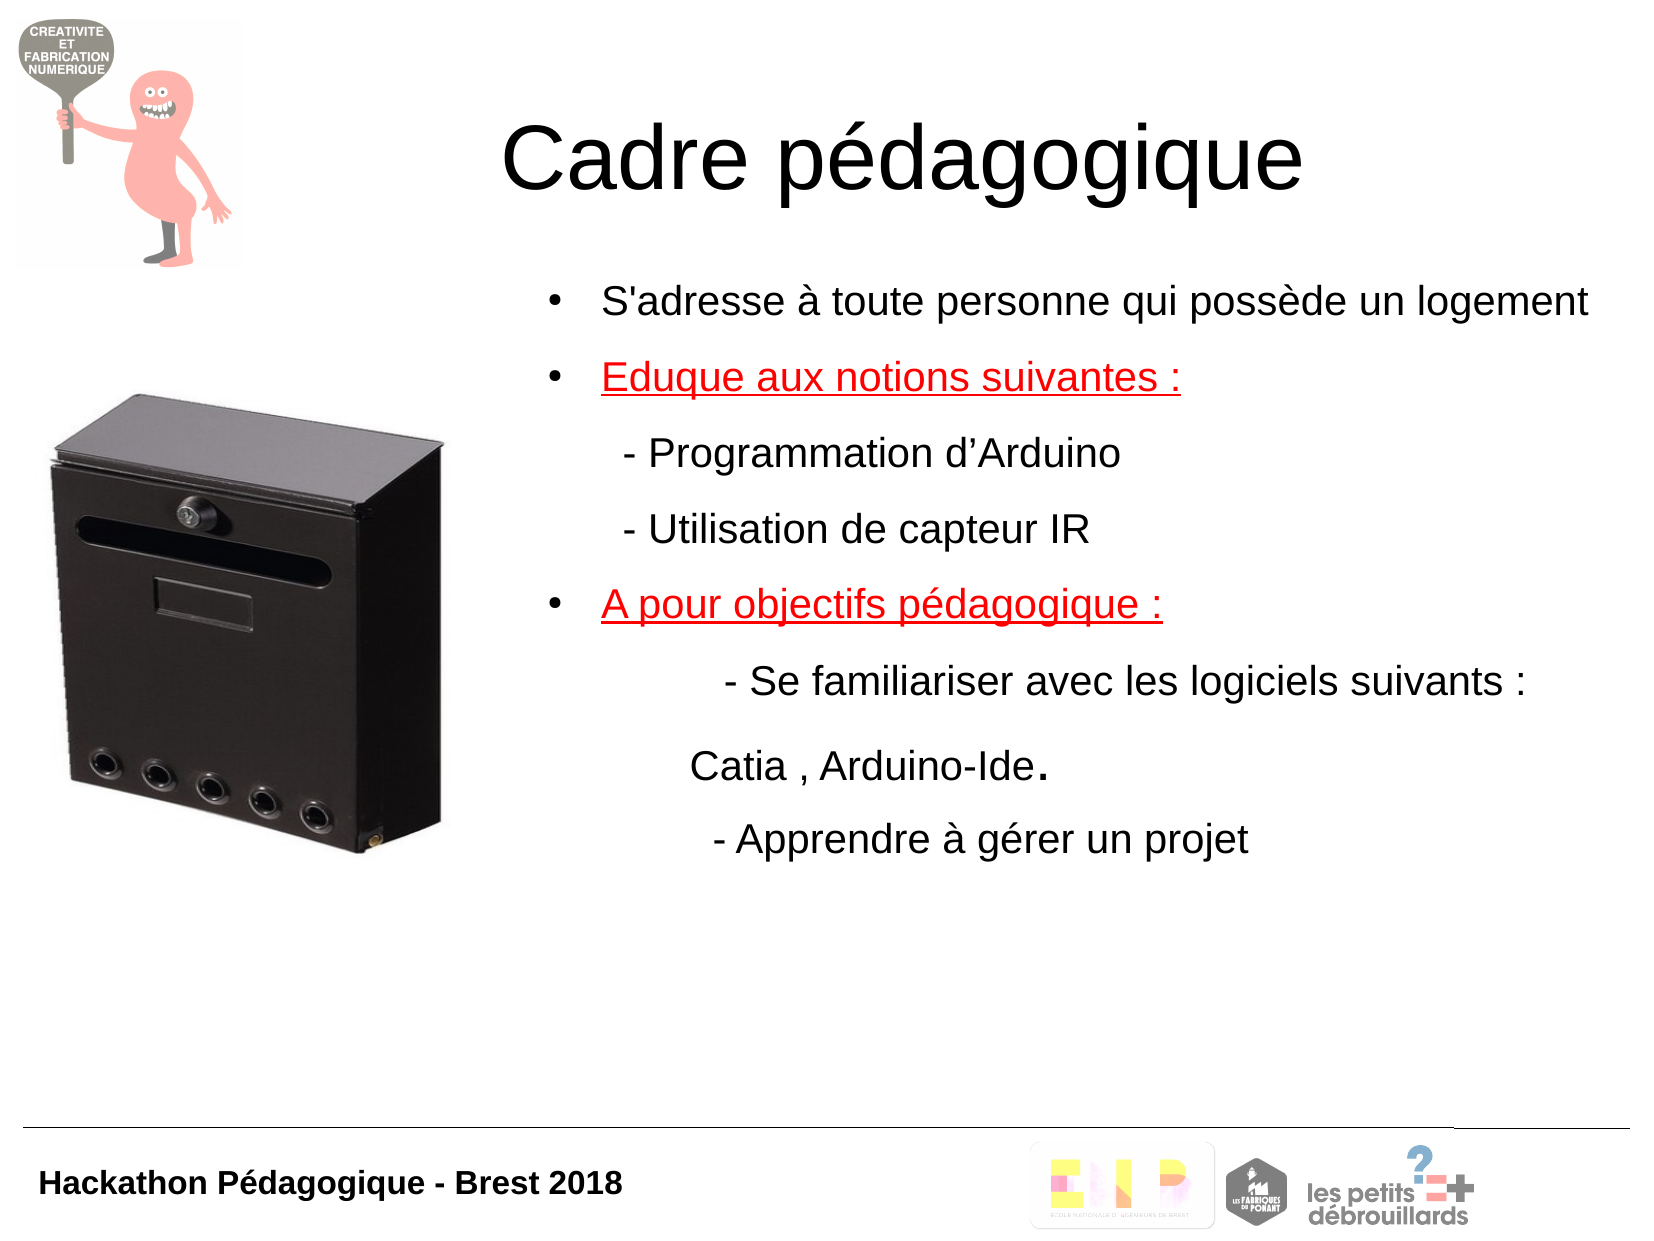

# Cadre pédagogique
S'adresse à toute personne qui possède un logement
Eduque aux notions suivantes :
	- Programmation d’Arduino
	- Utilisation de capteur IR
A pour objectifs pédagogique :
 - Se familiariser avec les logiciels suivants :
Catia , Arduino-Ide.
 - Apprendre à gérer un projet
Hackathon Pédagogique - Brest 2018